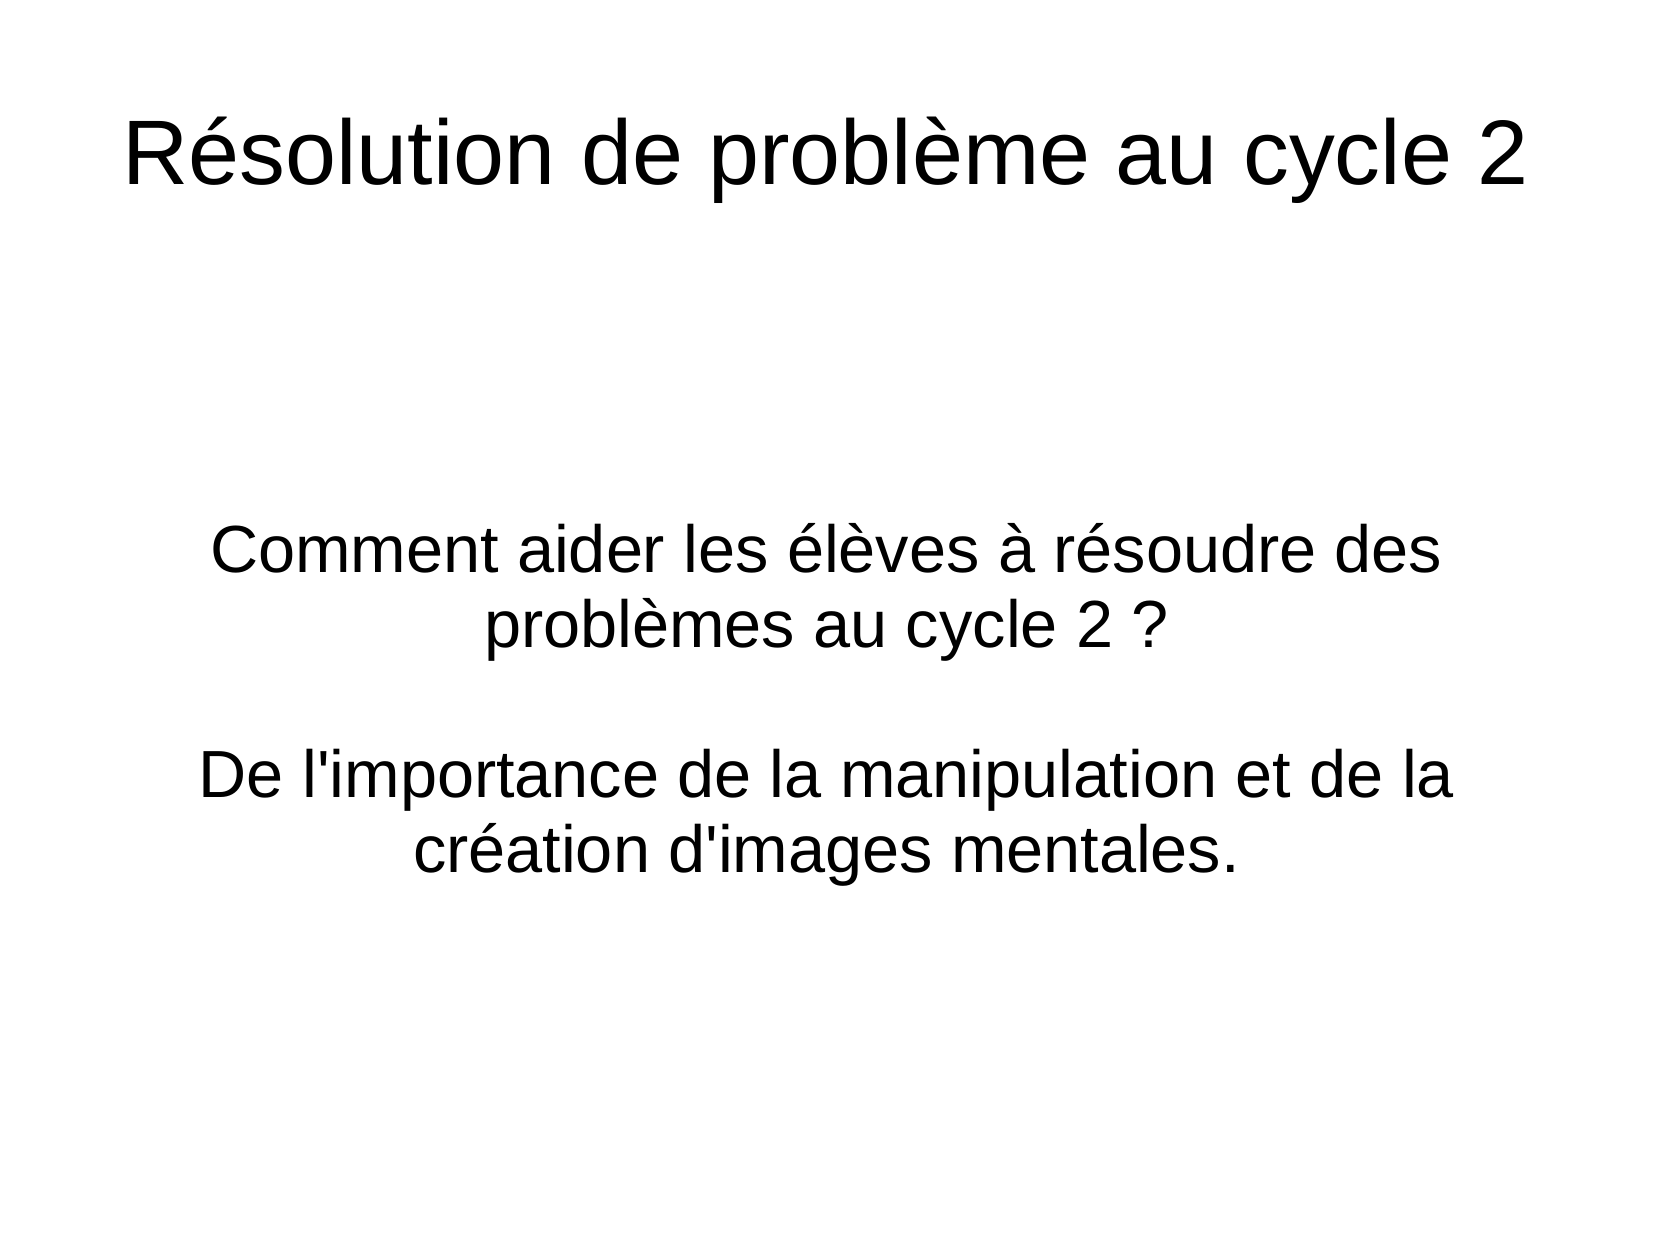

# Résolution de problème au cycle 2
Comment aider les élèves à résoudre des problèmes au cycle 2 ?
De l'importance de la manipulation et de la création d'images mentales.